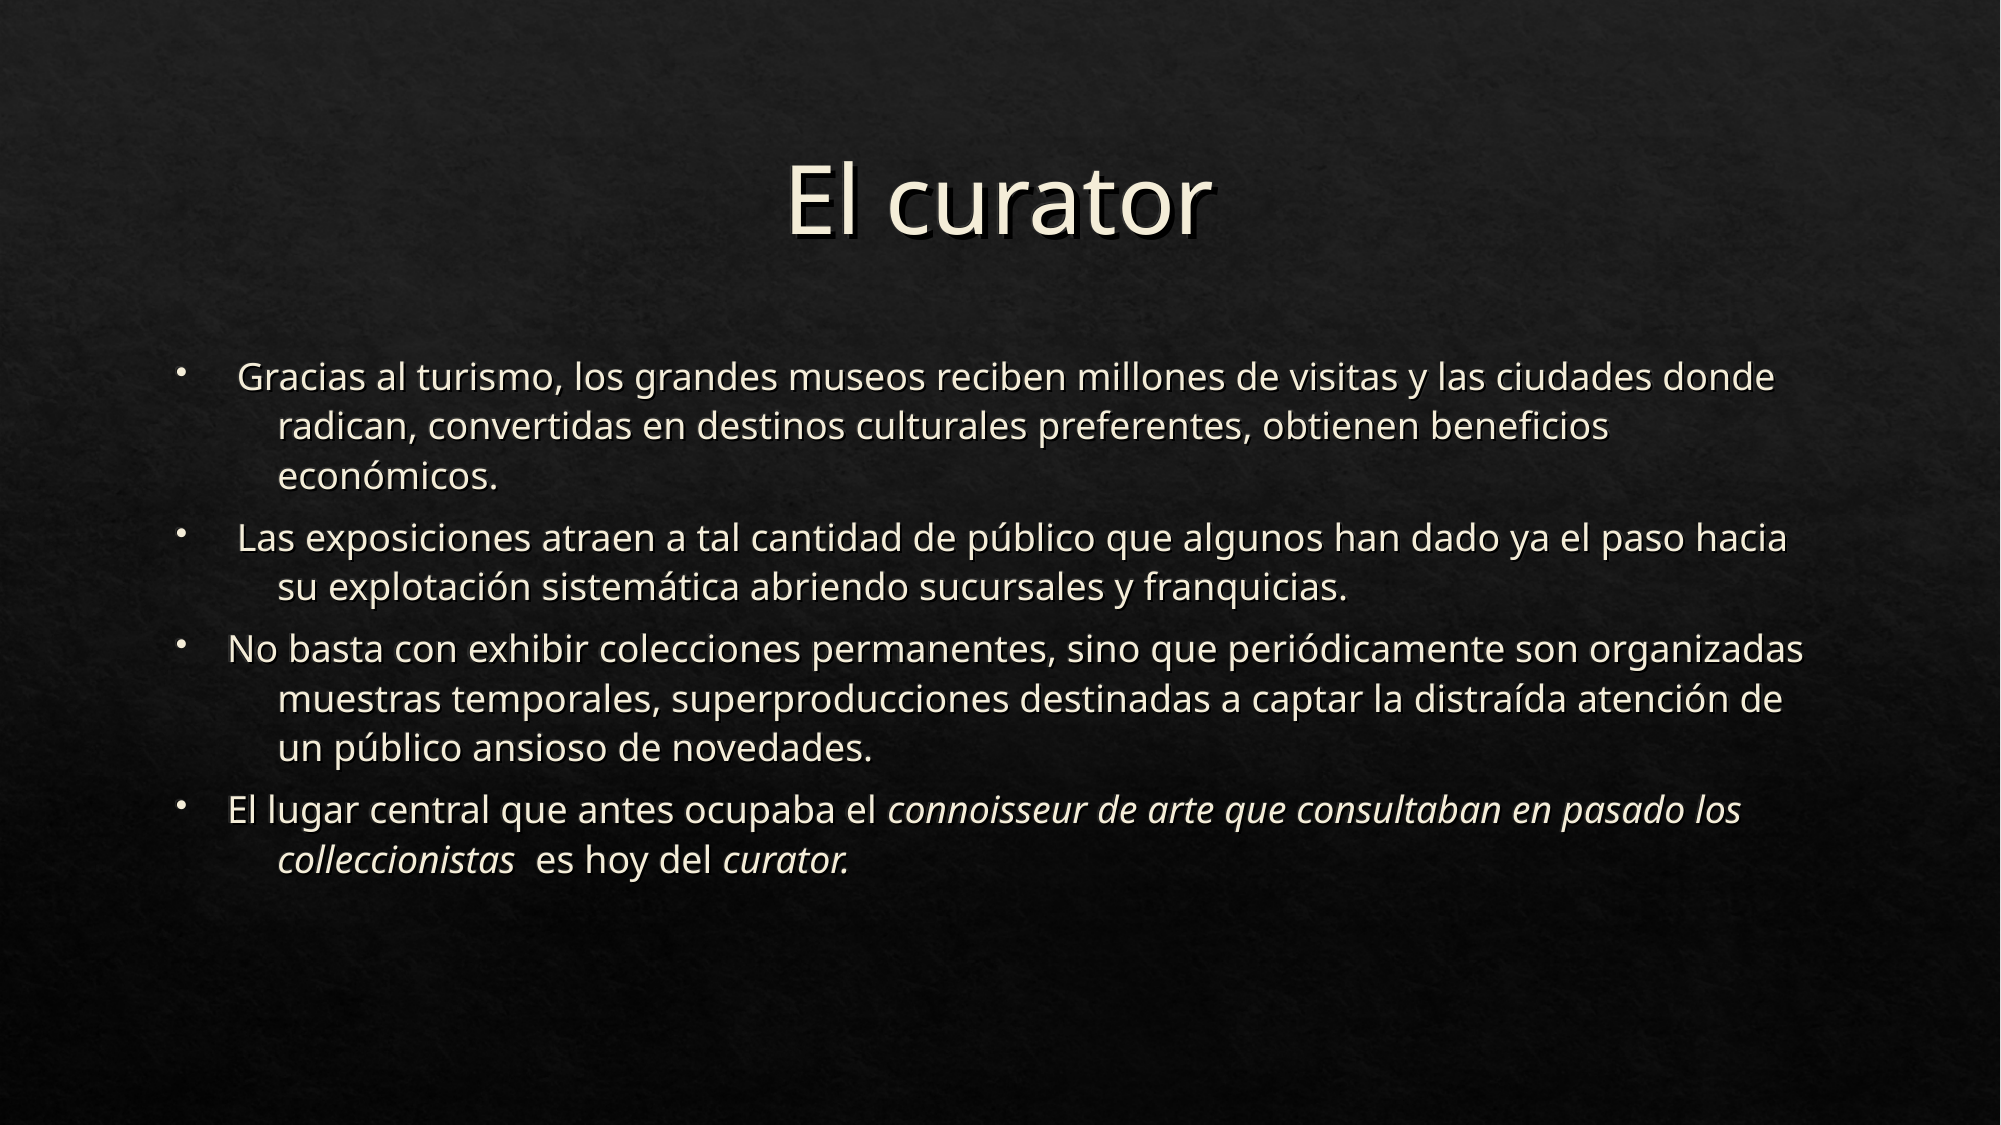

# El curator
 Gracias al turismo, los grandes museos reciben millones de visitas y las ciudades donde radican, convertidas en destinos culturales preferentes, obtienen beneficios económicos.
 Las exposiciones atraen a tal cantidad de público que algunos han dado ya el paso hacia su explotación sistemática abriendo sucursales y franquicias.
No basta con exhibir colecciones permanentes, sino que periódicamente son organizadas muestras temporales, superproducciones destinadas a captar la distraída atención de un público ansioso de novedades.
El lugar central que antes ocupaba el connoisseur de arte que consultaban en pasado los colleccionistas  es hoy del curator.